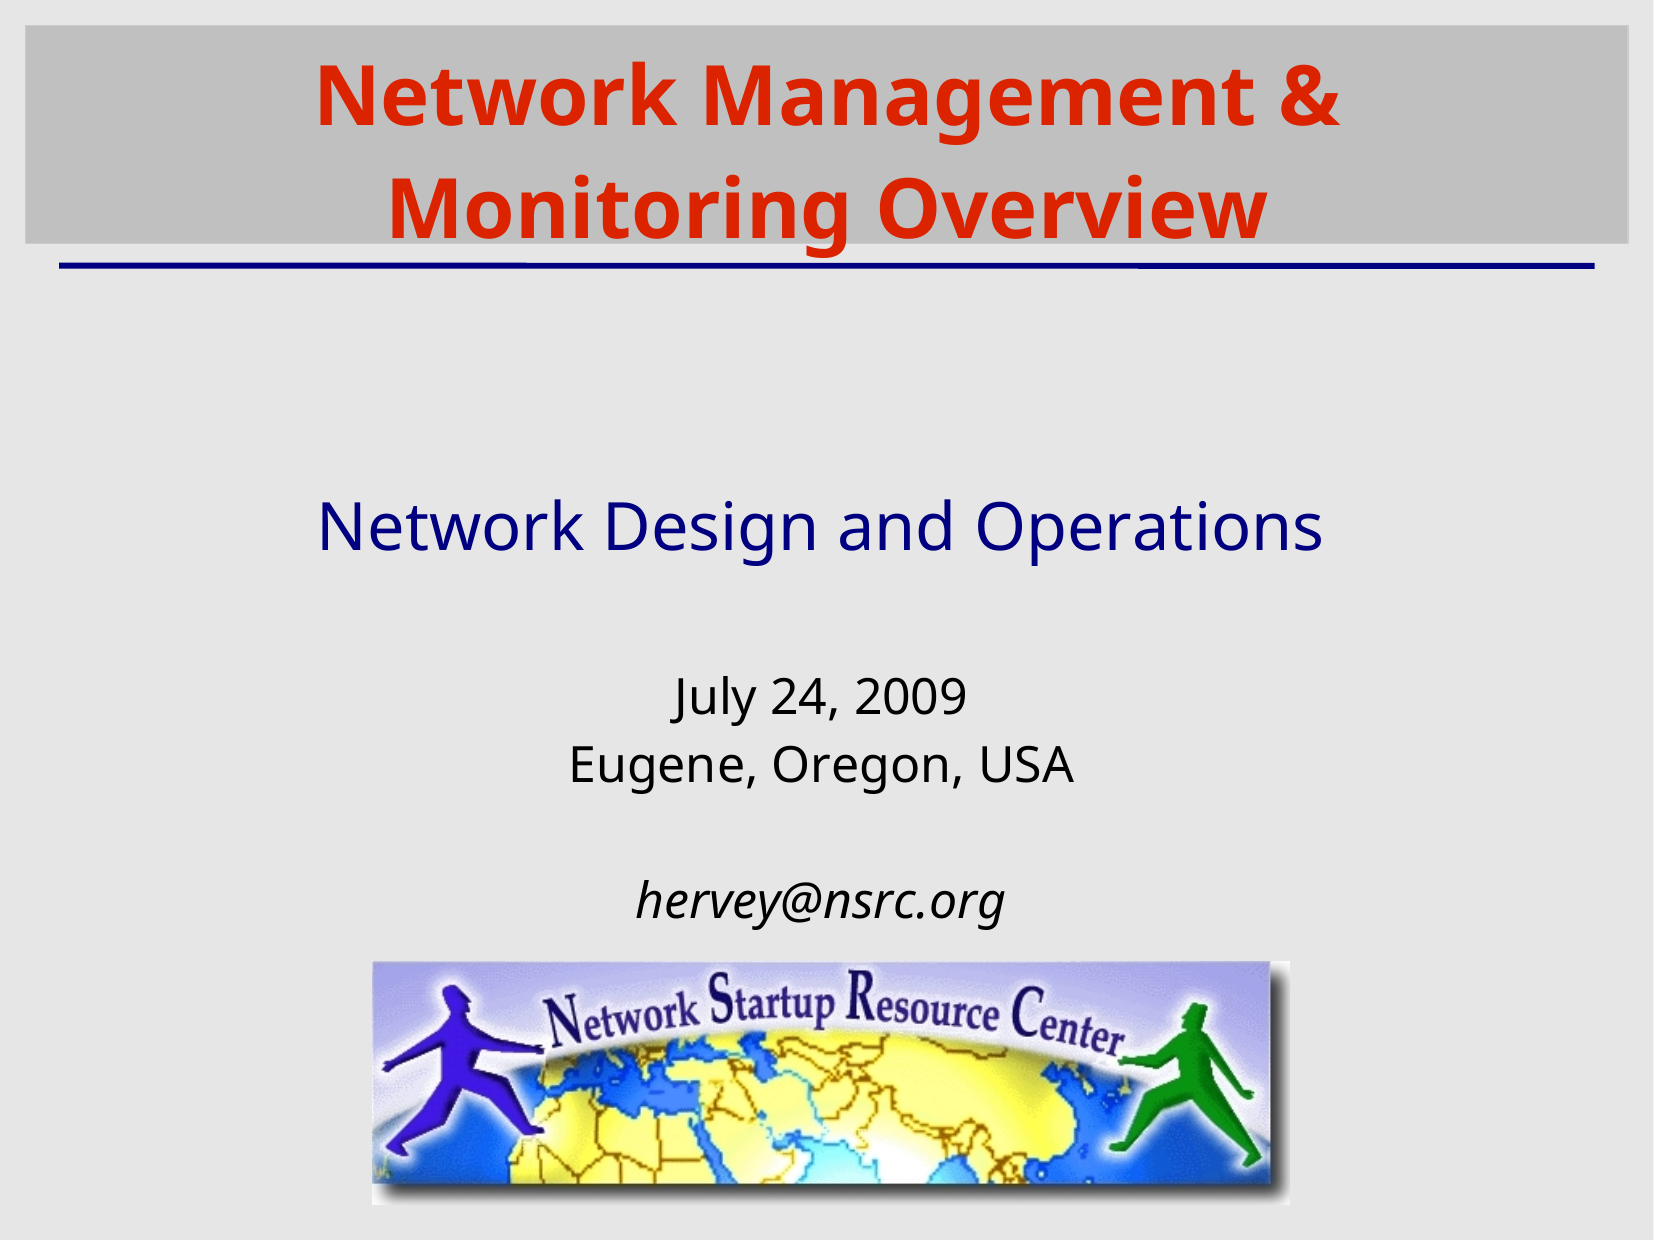

Network Management & Monitoring Overview
# Network Design and Operations
July 24, 2009
Eugene, Oregon, USA
hervey@nsrc.org